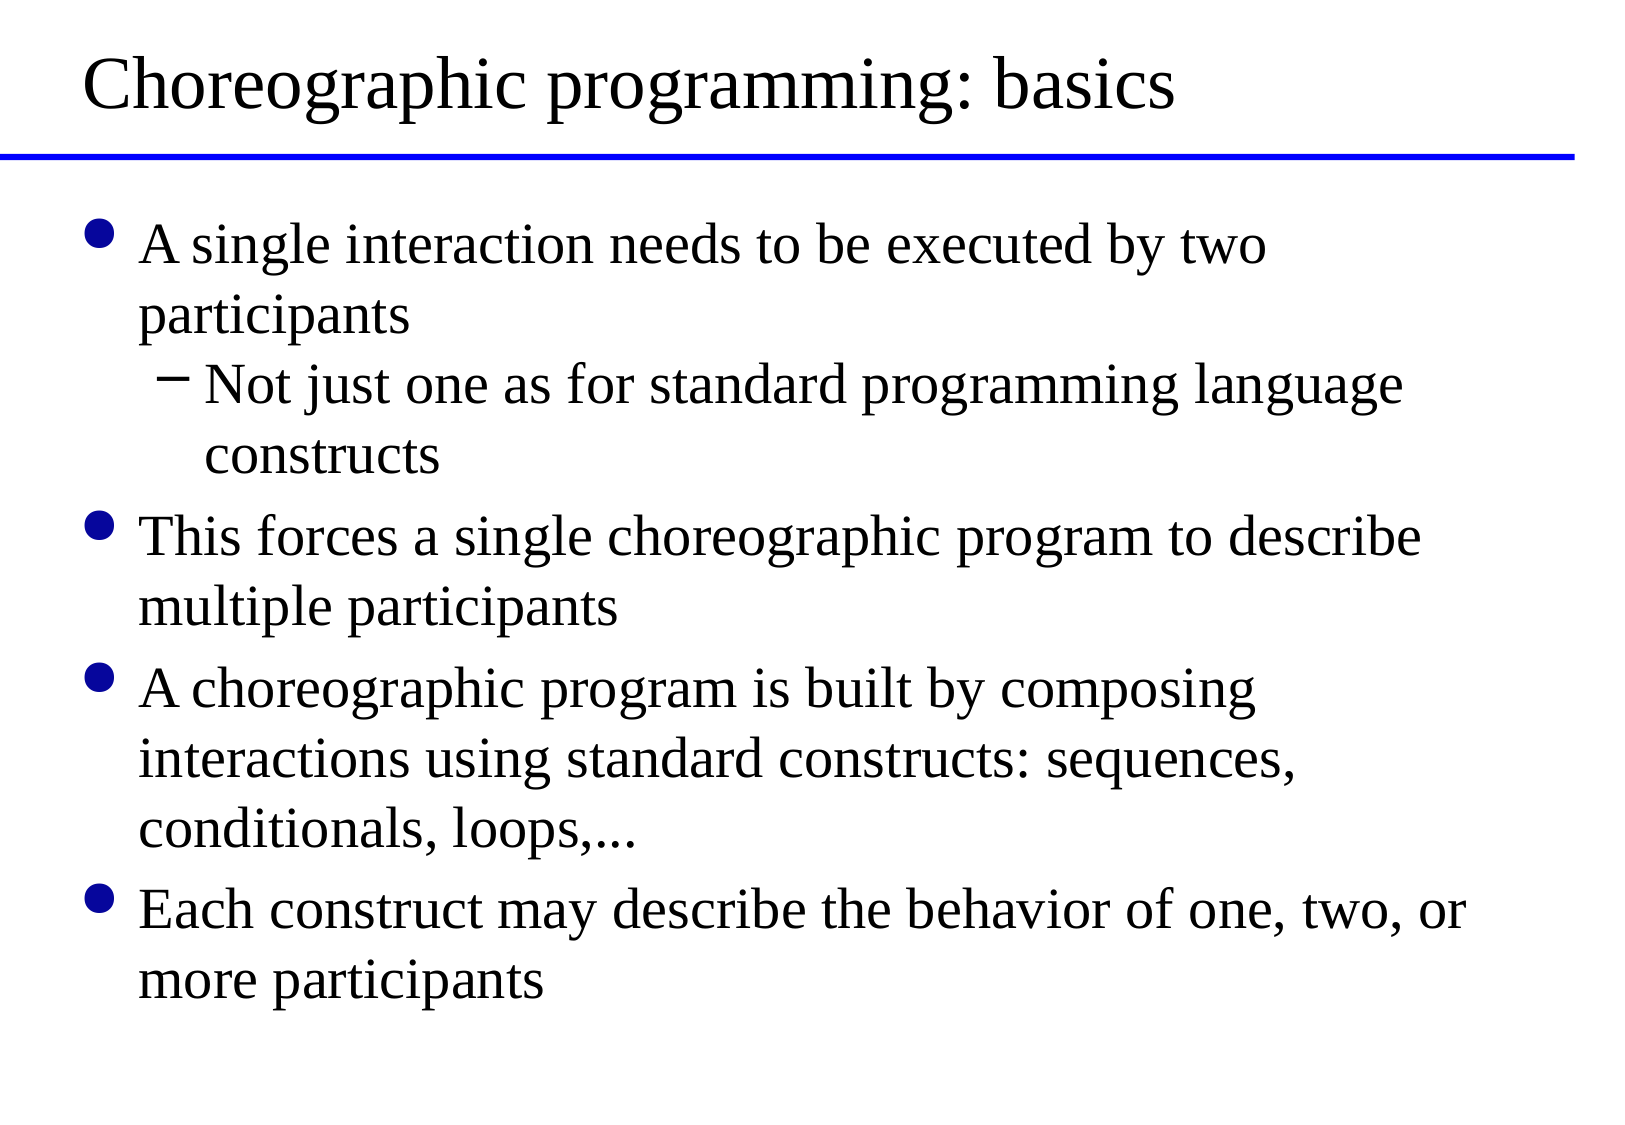

# Choreographic programming: basics
A single interaction needs to be executed by two participants
Not just one as for standard programming language constructs
This forces a single choreographic program to describe multiple participants
A choreographic program is built by composing interactions using standard constructs: sequences, conditionals, loops,...
Each construct may describe the behavior of one, two, or more participants